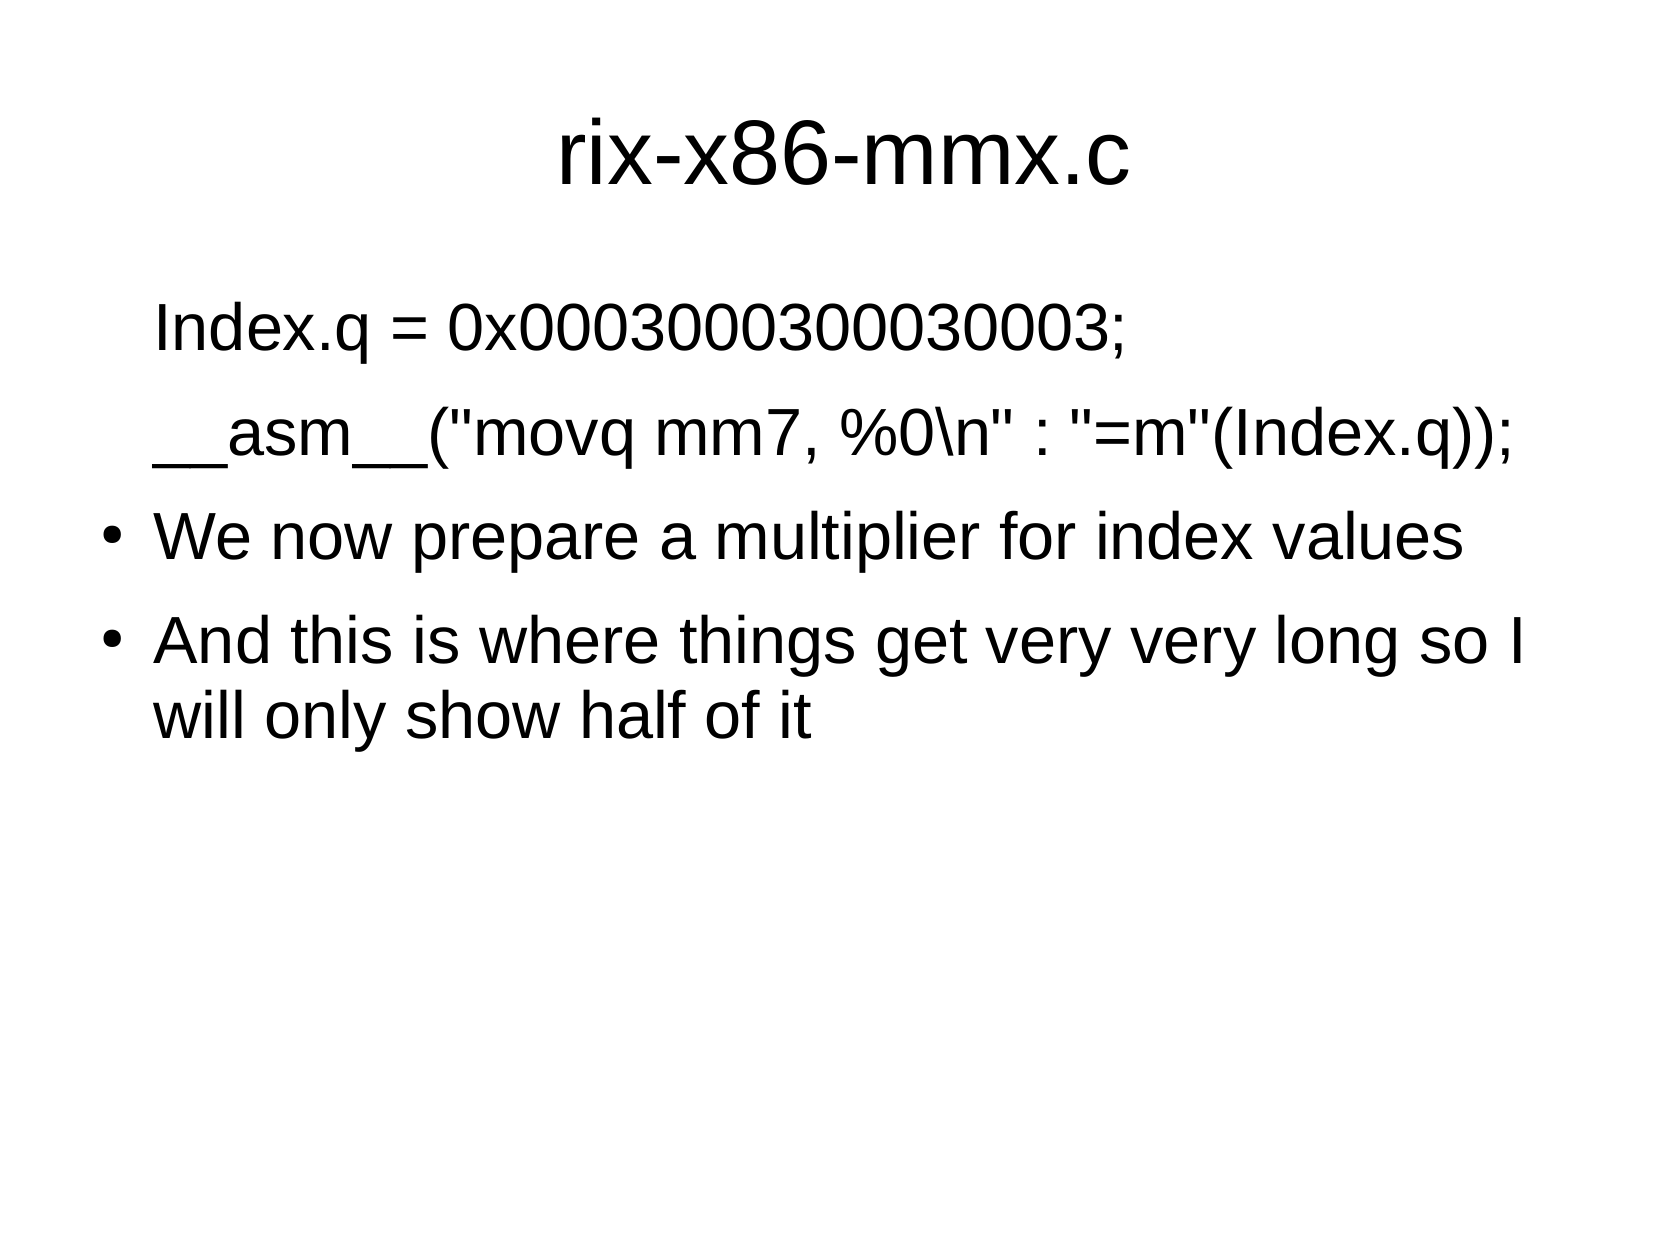

# rix-x86-mmx.c
Index.q = 0x0003000300030003;
__asm__("movq mm7, %0\n" : "=m"(Index.q));
We now prepare a multiplier for index values
And this is where things get very very long so I will only show half of it